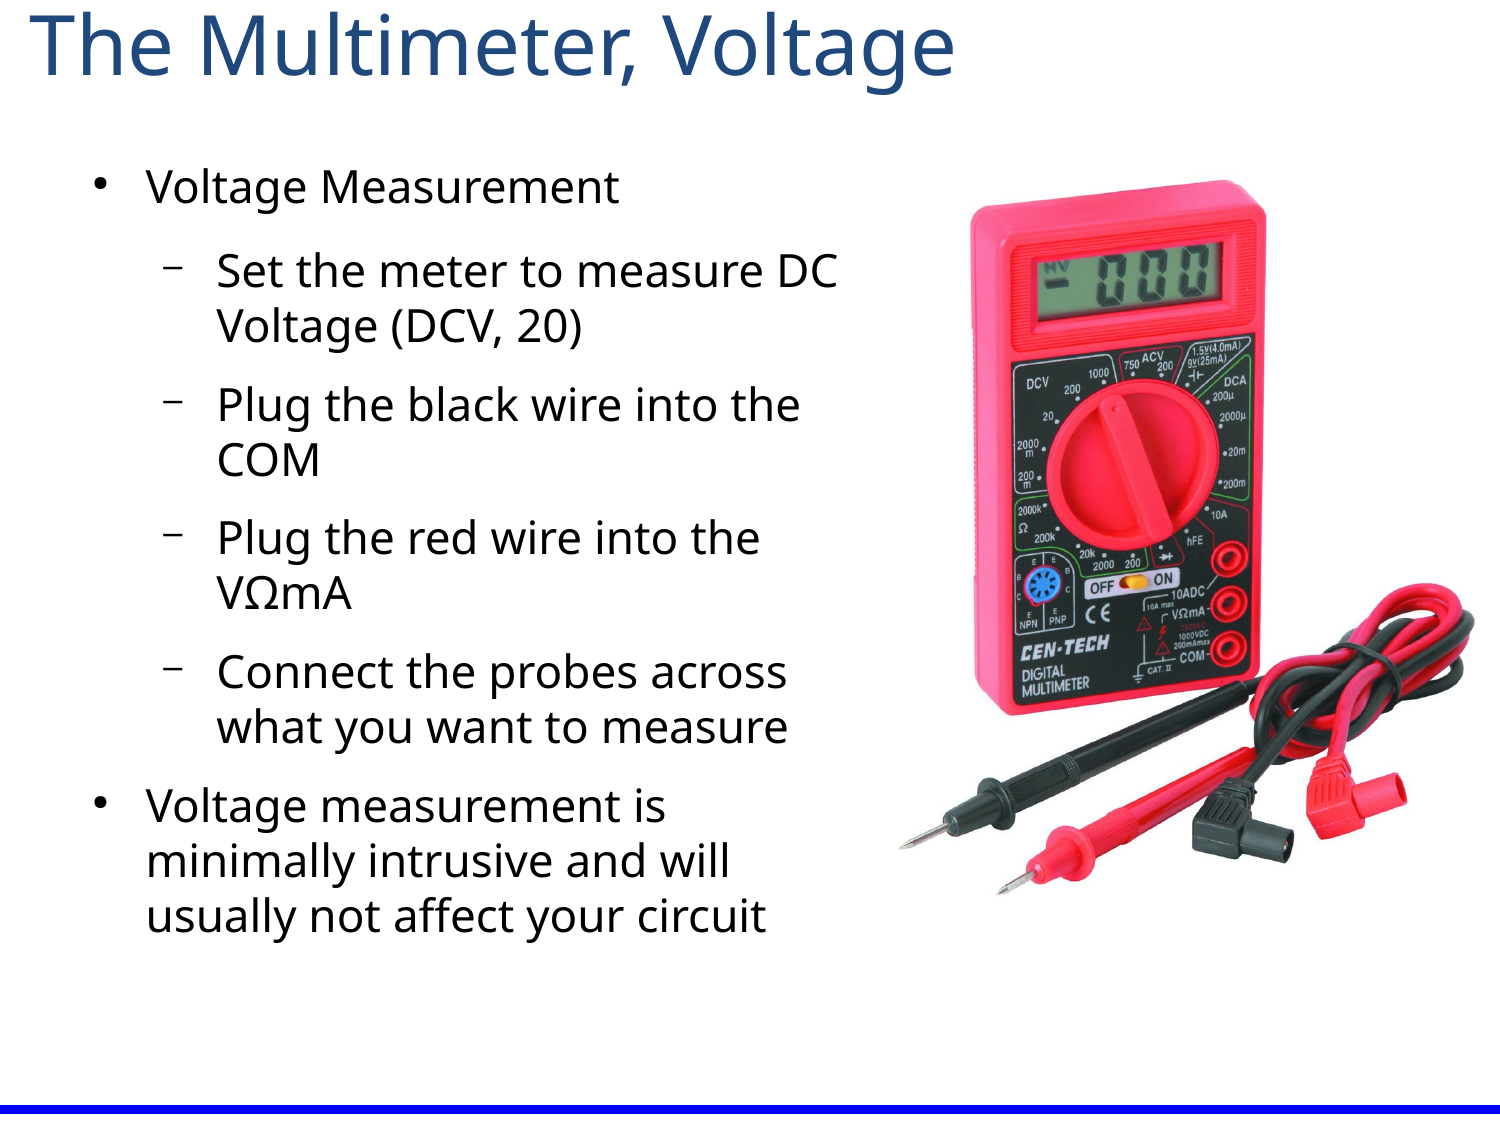

# The Multimeter, Voltage
Voltage Measurement
Set the meter to measure DC Voltage (DCV, 20)
Plug the black wire into the COM
Plug the red wire into the VΩmA
Connect the probes across what you want to measure
Voltage measurement is minimally intrusive and will usually not affect your circuit